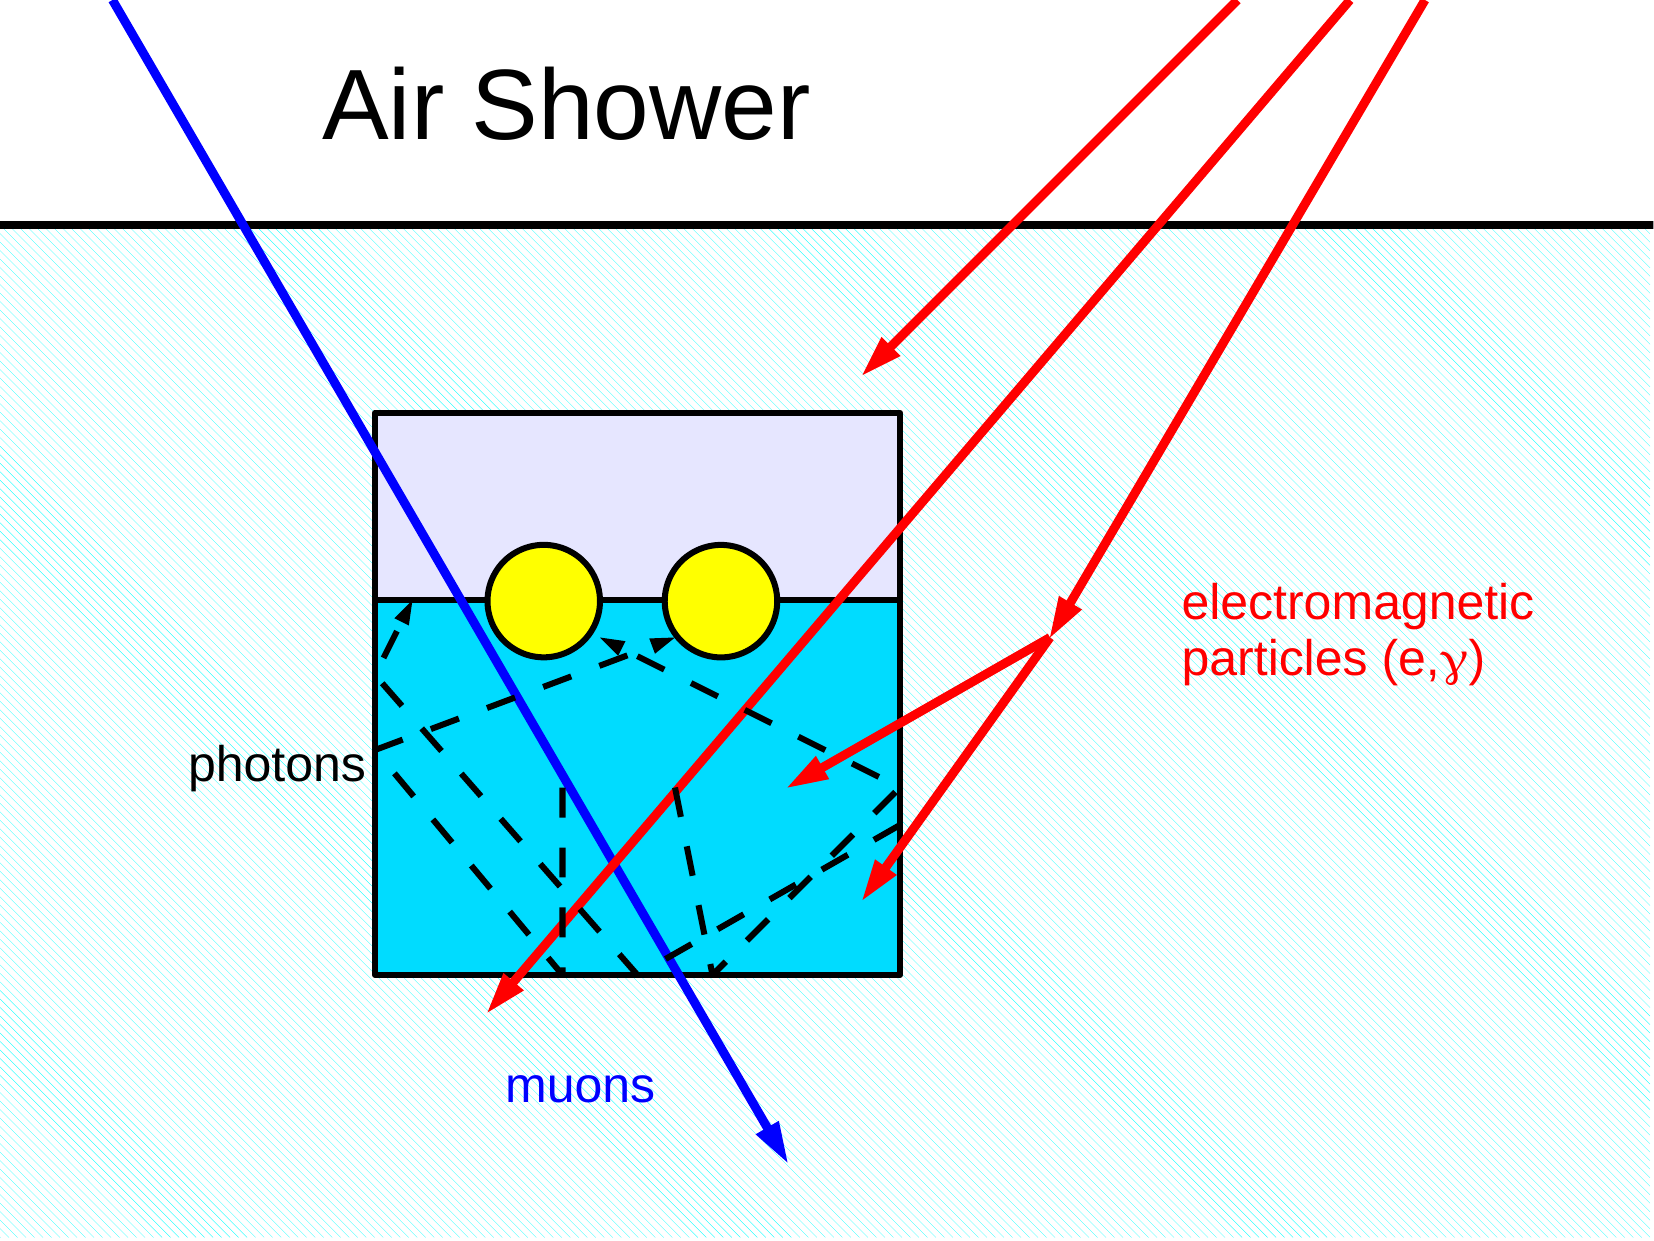

Air Shower
electromagnetic
particles (e,g)
photons
muons